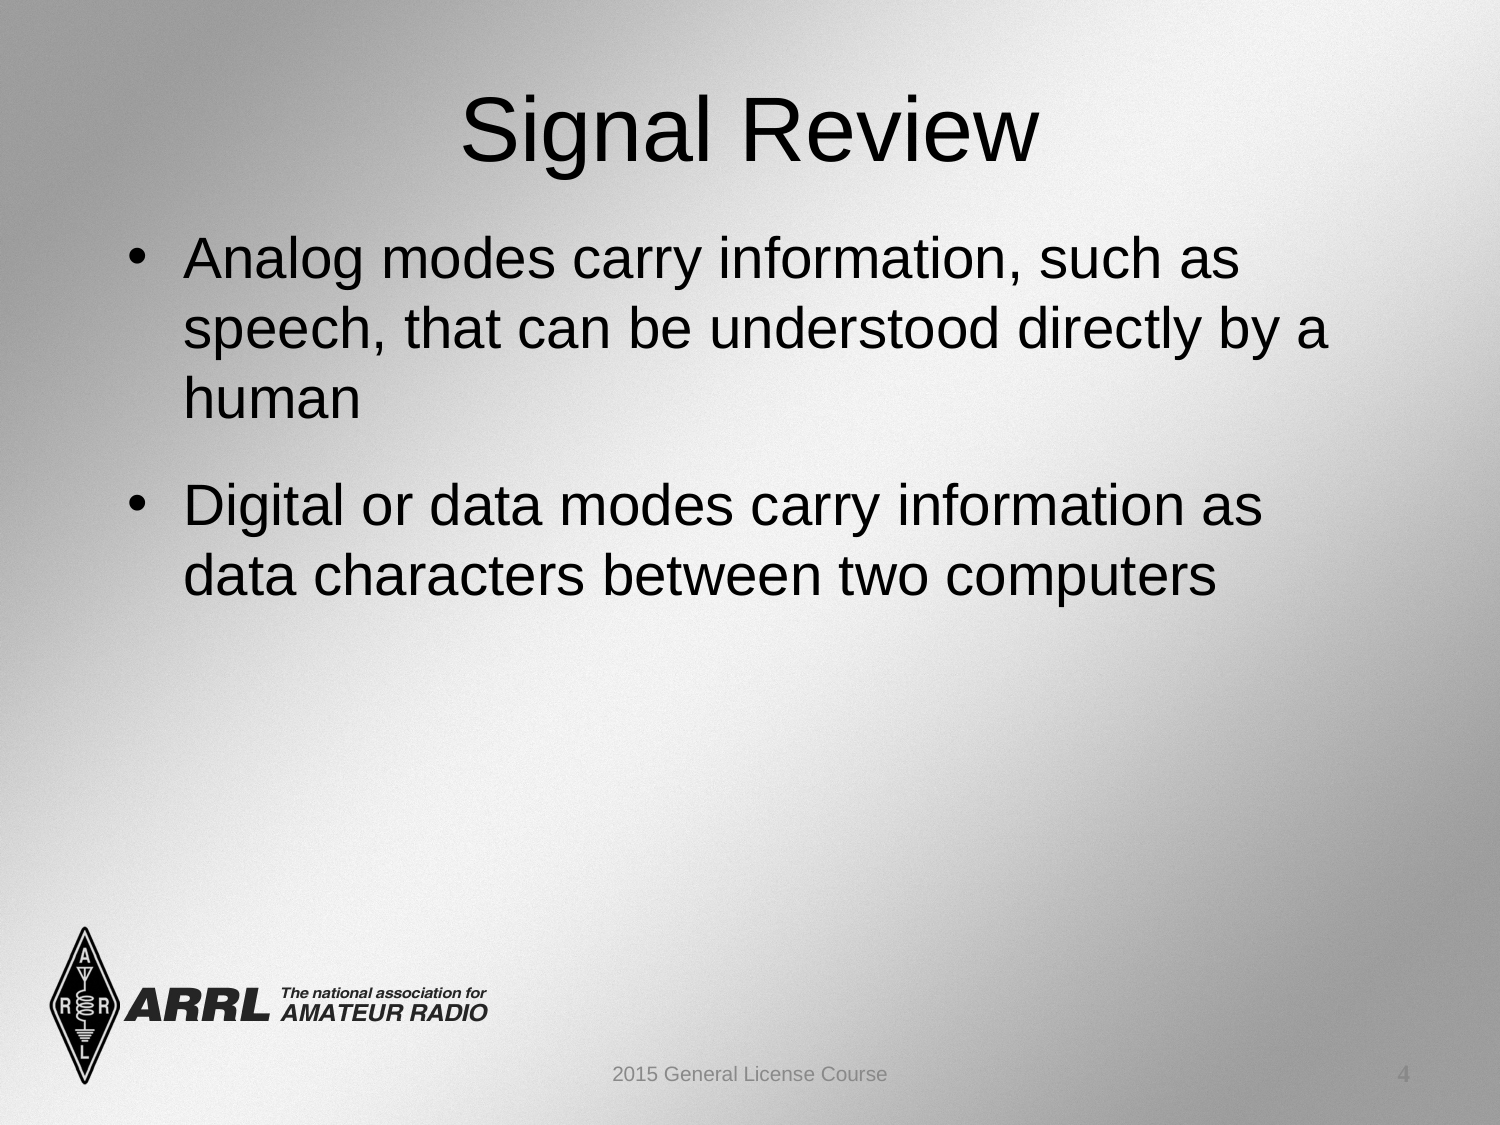

Signal Review
Analog modes carry information, such as speech, that can be understood directly by a human
Digital or data modes carry information as data characters between two computers
2015 General License Course